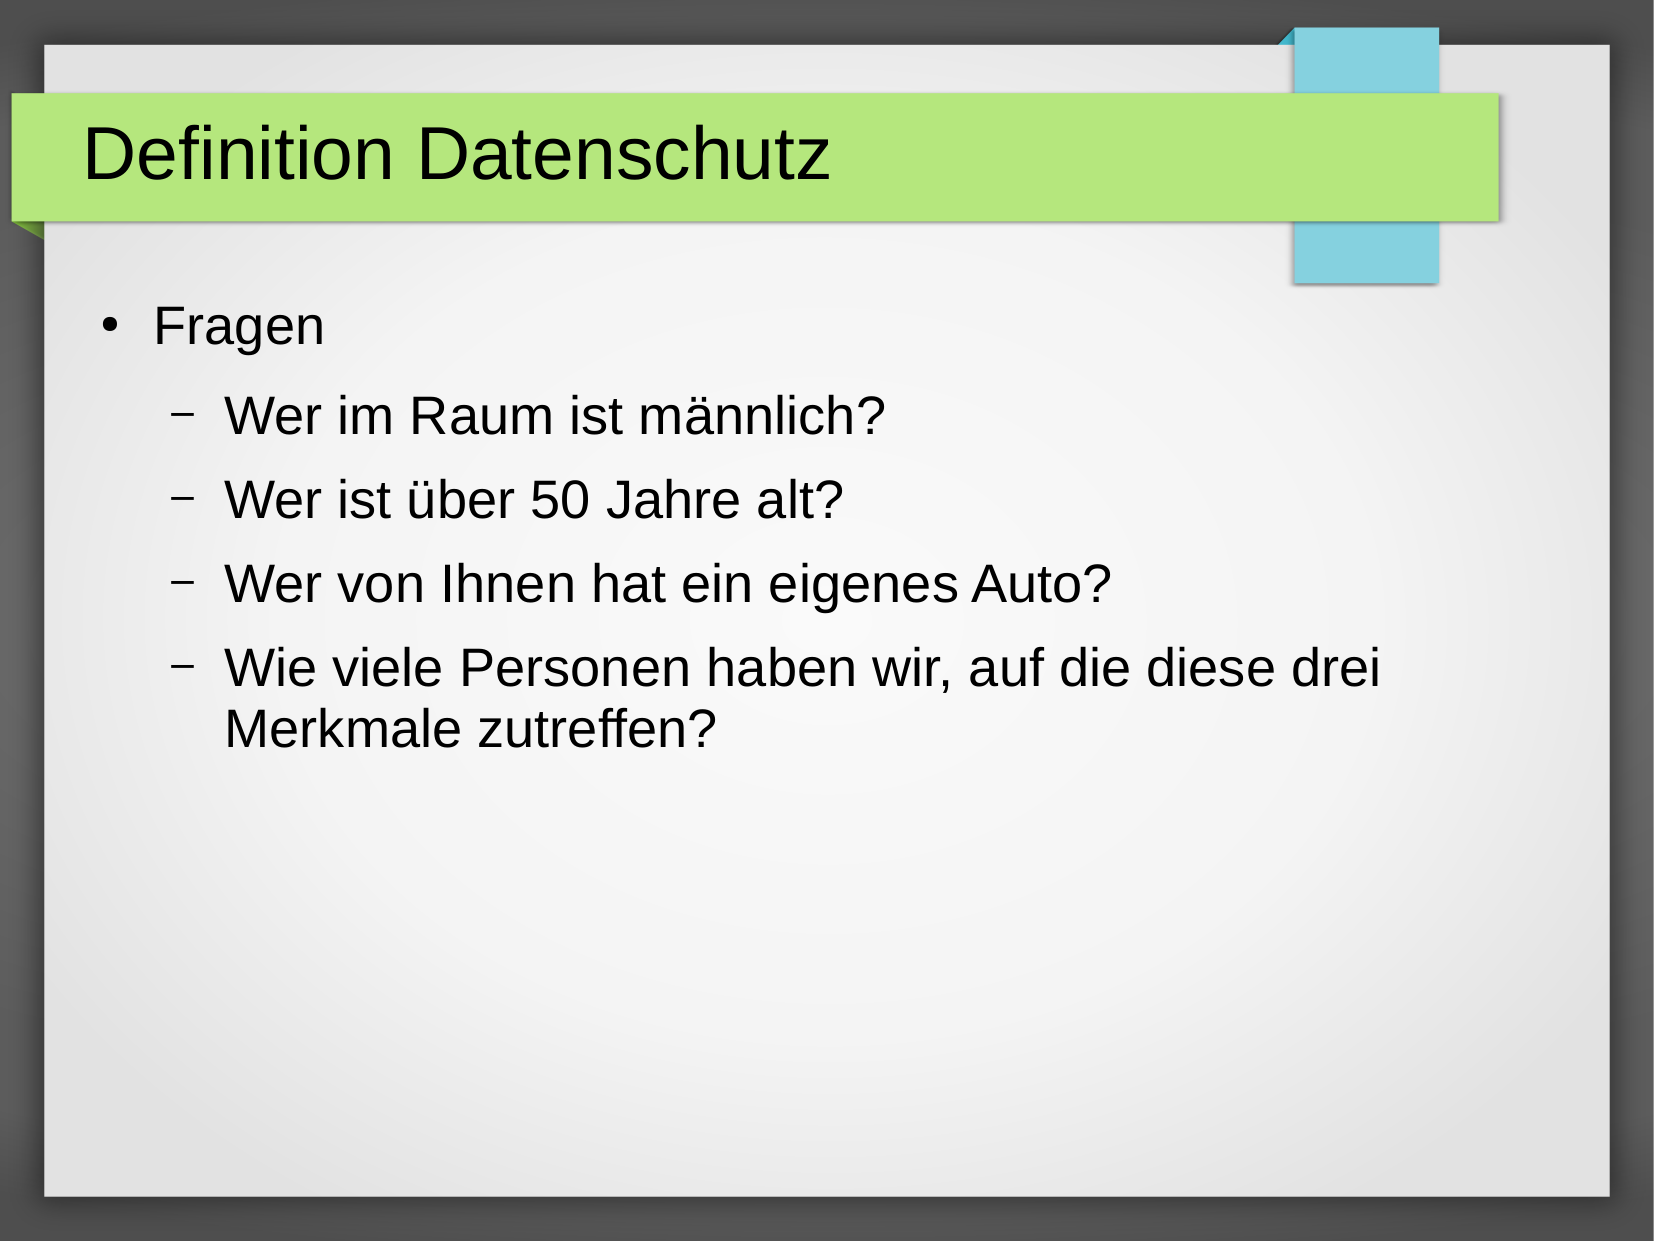

# Definition Datenschutz
Fragen
Wer im Raum ist männlich?
Wer ist über 50 Jahre alt?
Wer von Ihnen hat ein eigenes Auto?
Wie viele Personen haben wir, auf die diese drei Merkmale zutreffen?